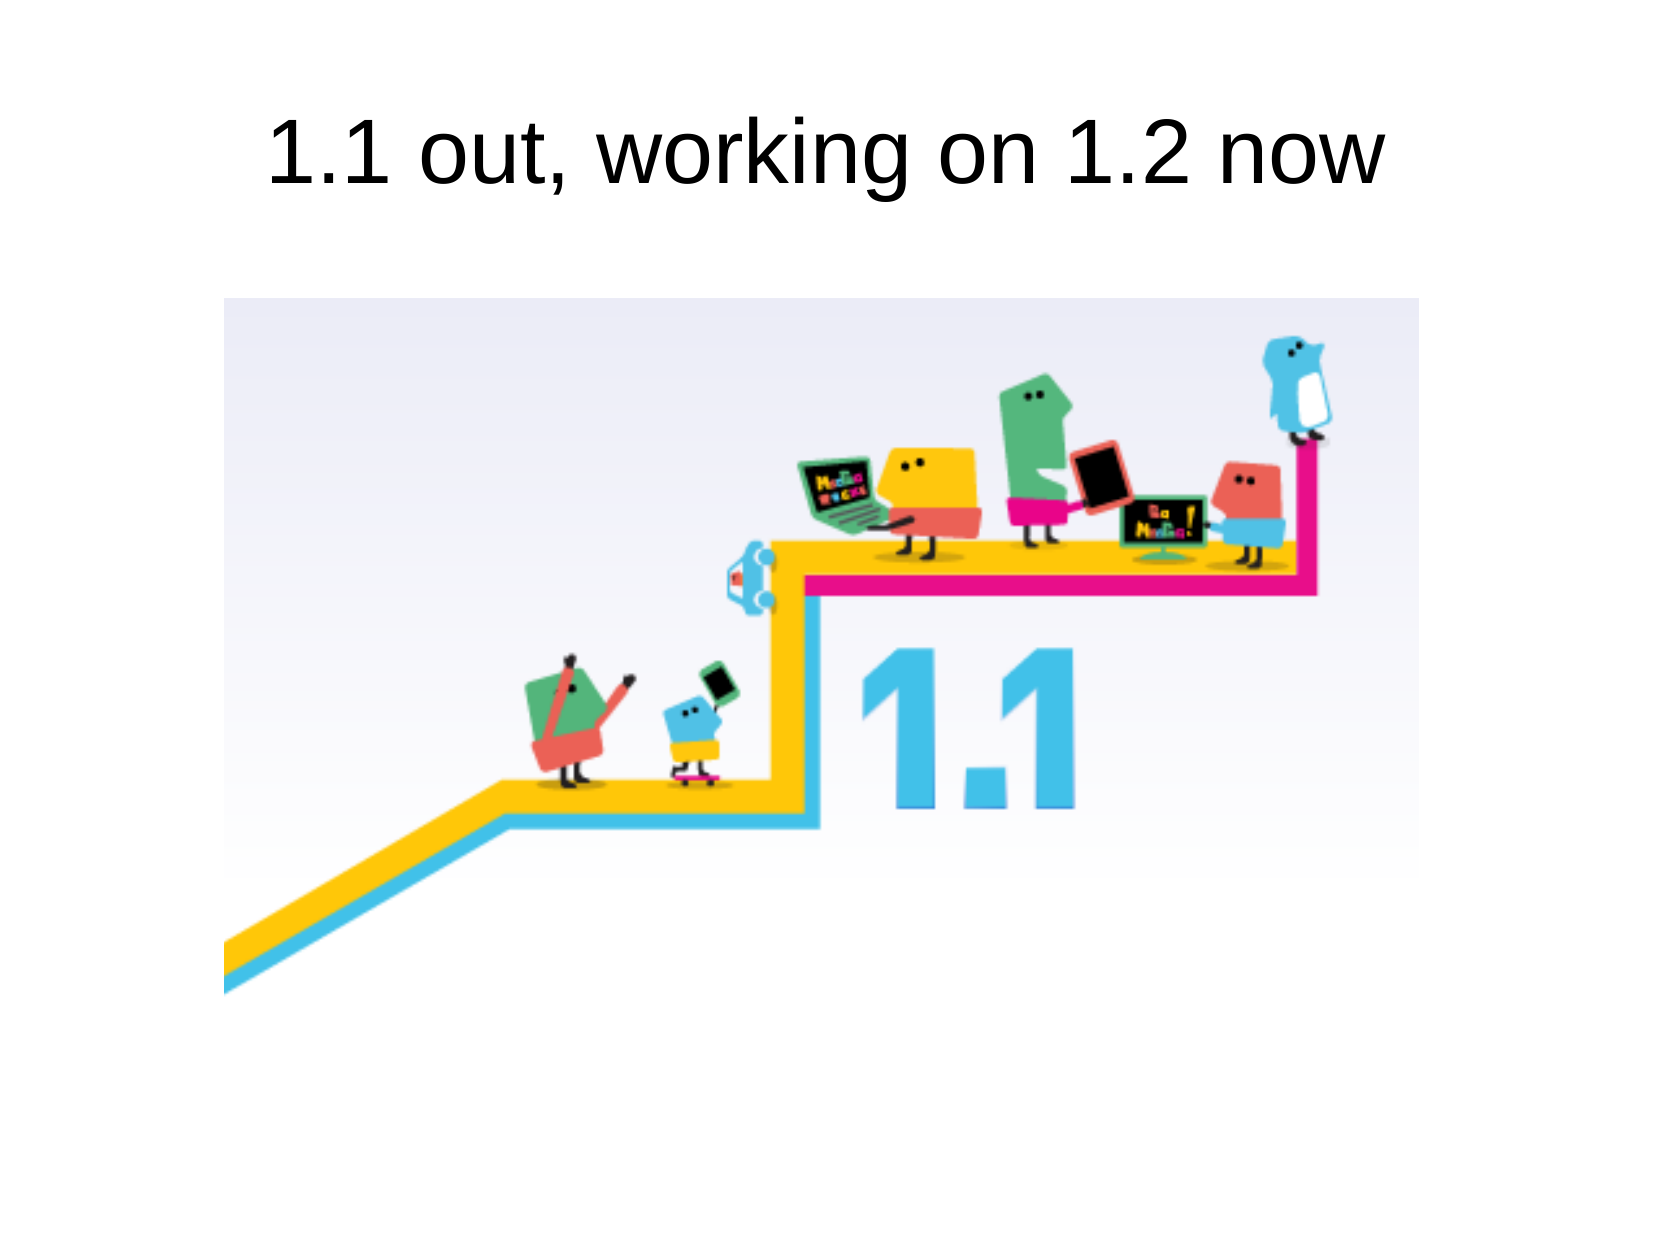

# 1.1 out, working on 1.2 now